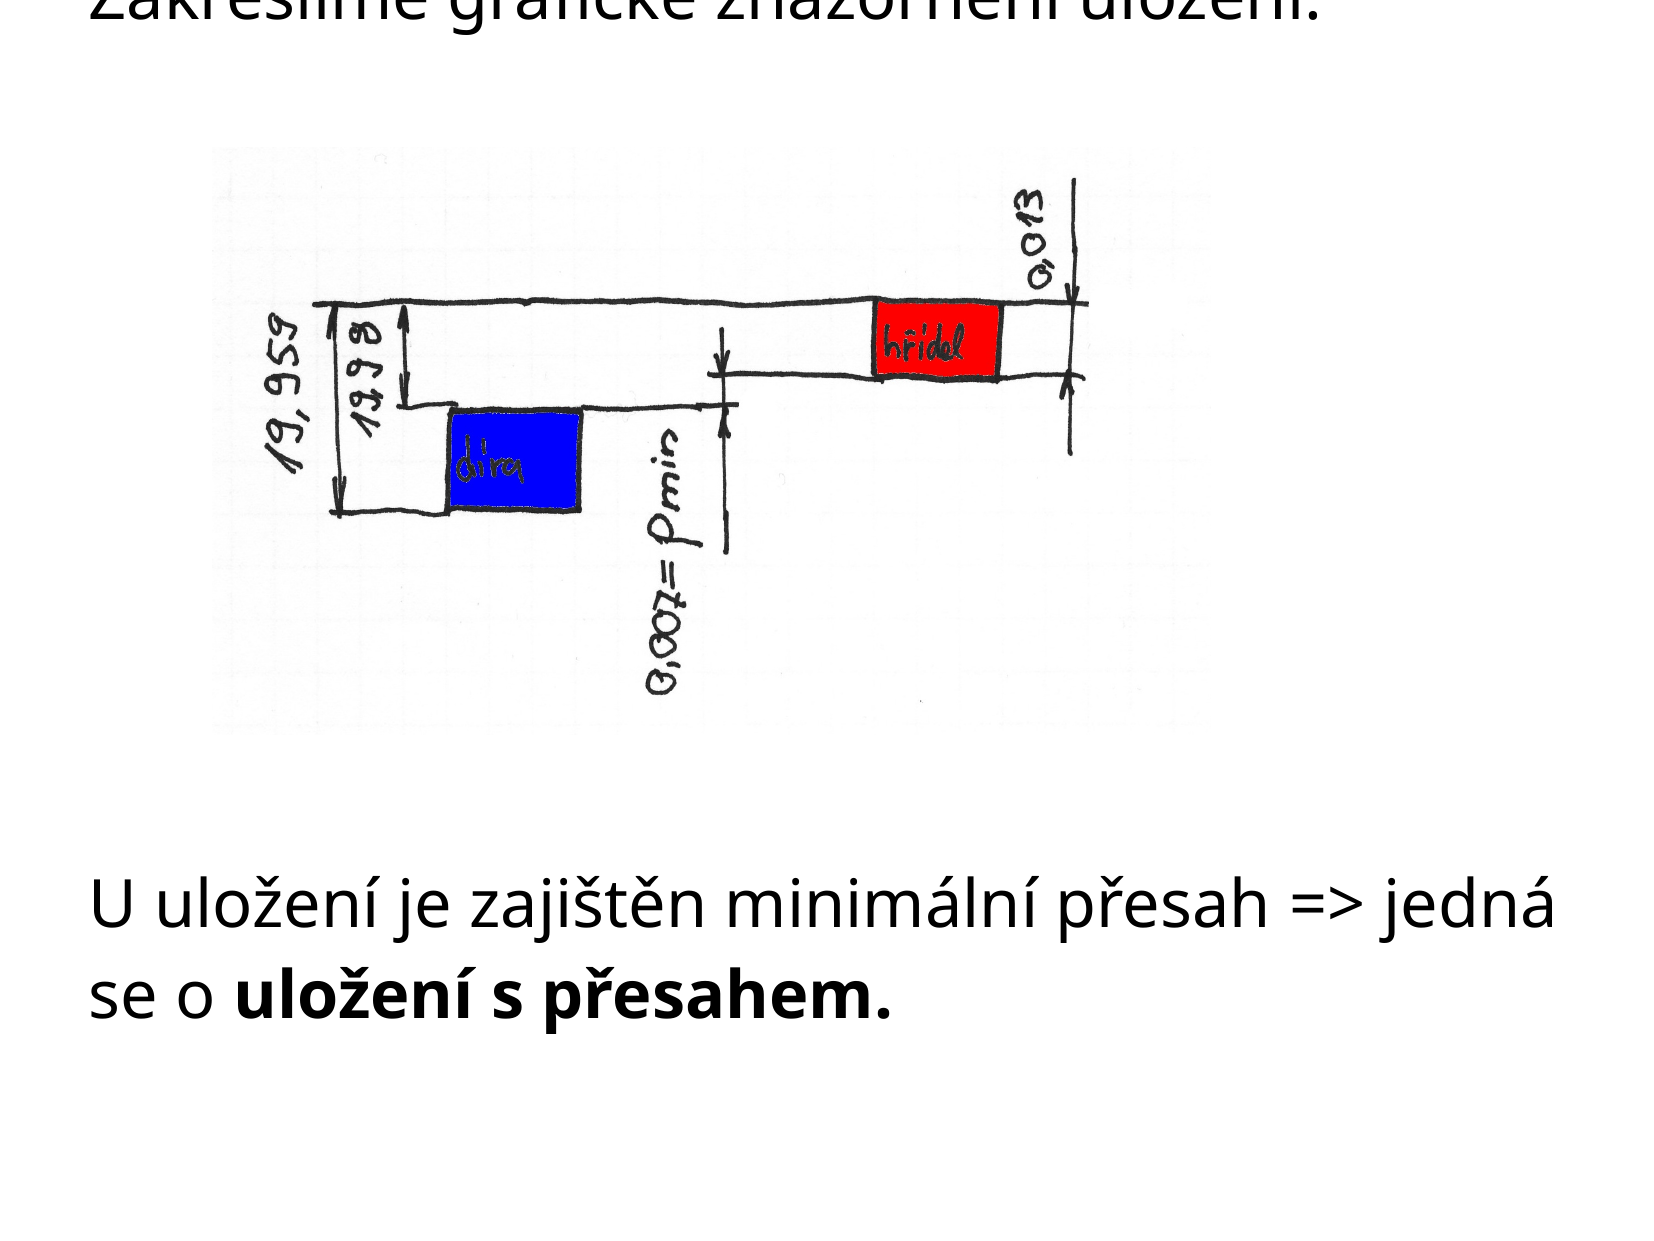

# Zakreslíme grafické znázornění uložení:
U uložení je zajištěn minimální přesah => jedná se o uložení s přesahem.